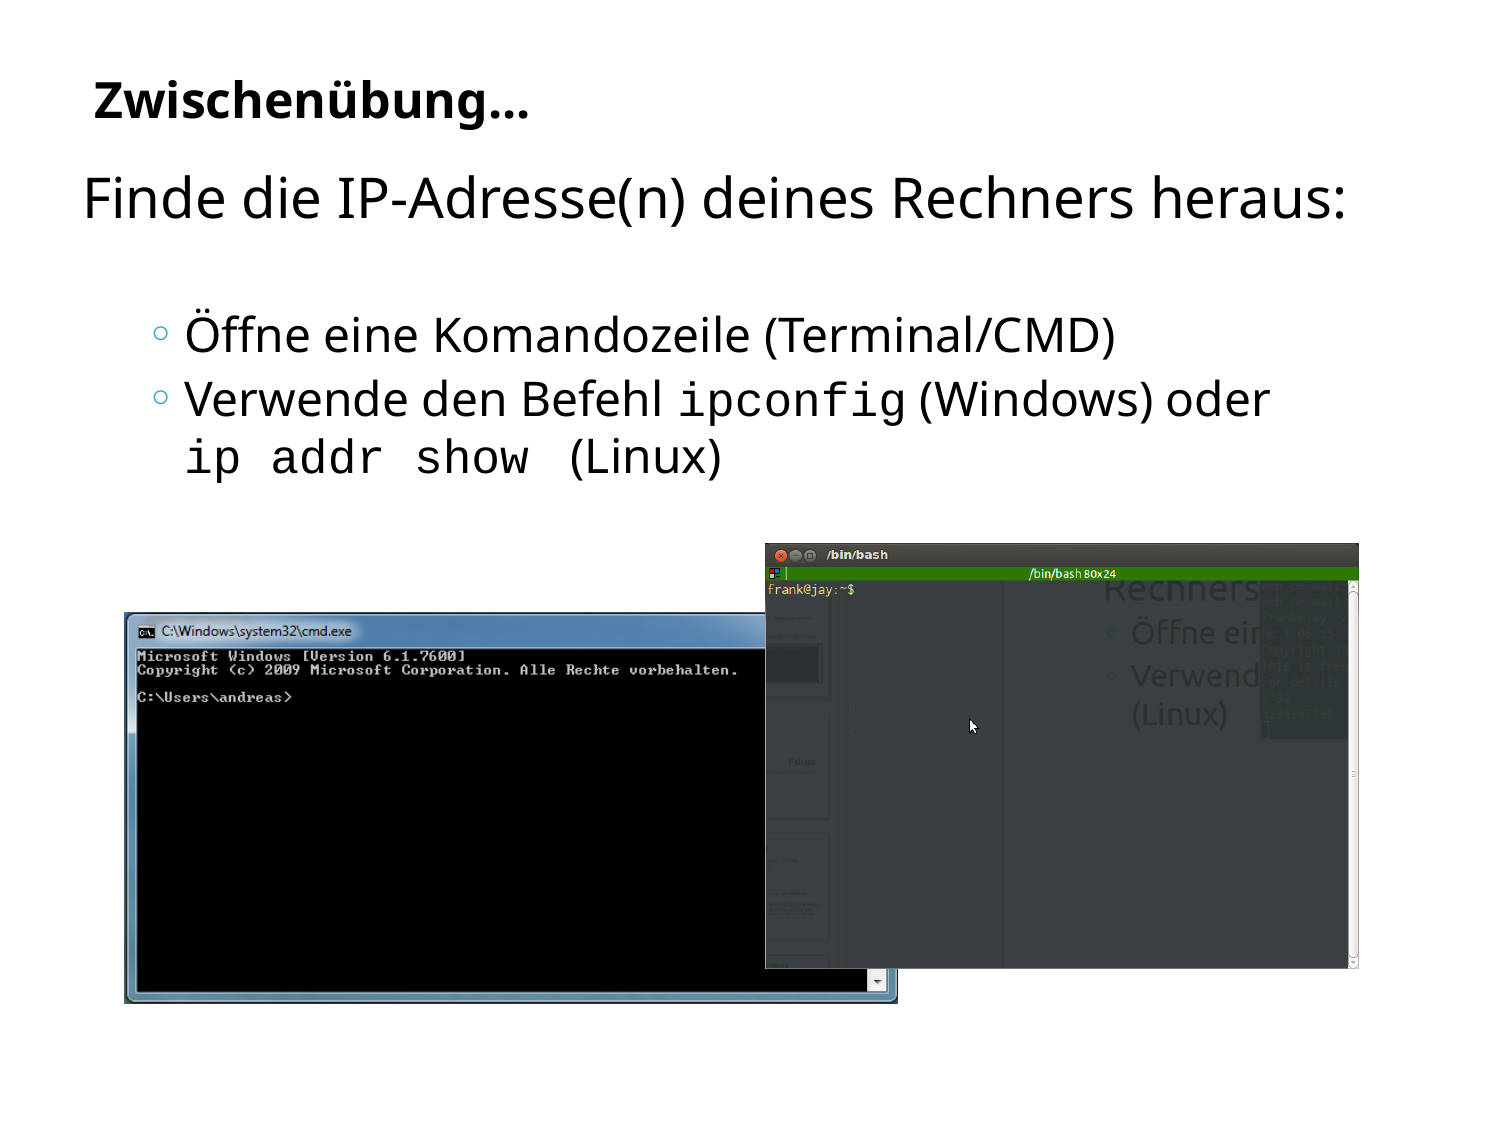

Zwischenübung...
# Finde die IP-Adresse(n) deines Rechners heraus:
Öffne eine Komandozeile (Terminal/CMD)
Verwende den Befehl ipconfig (Windows) oder
ip addr show (Linux)